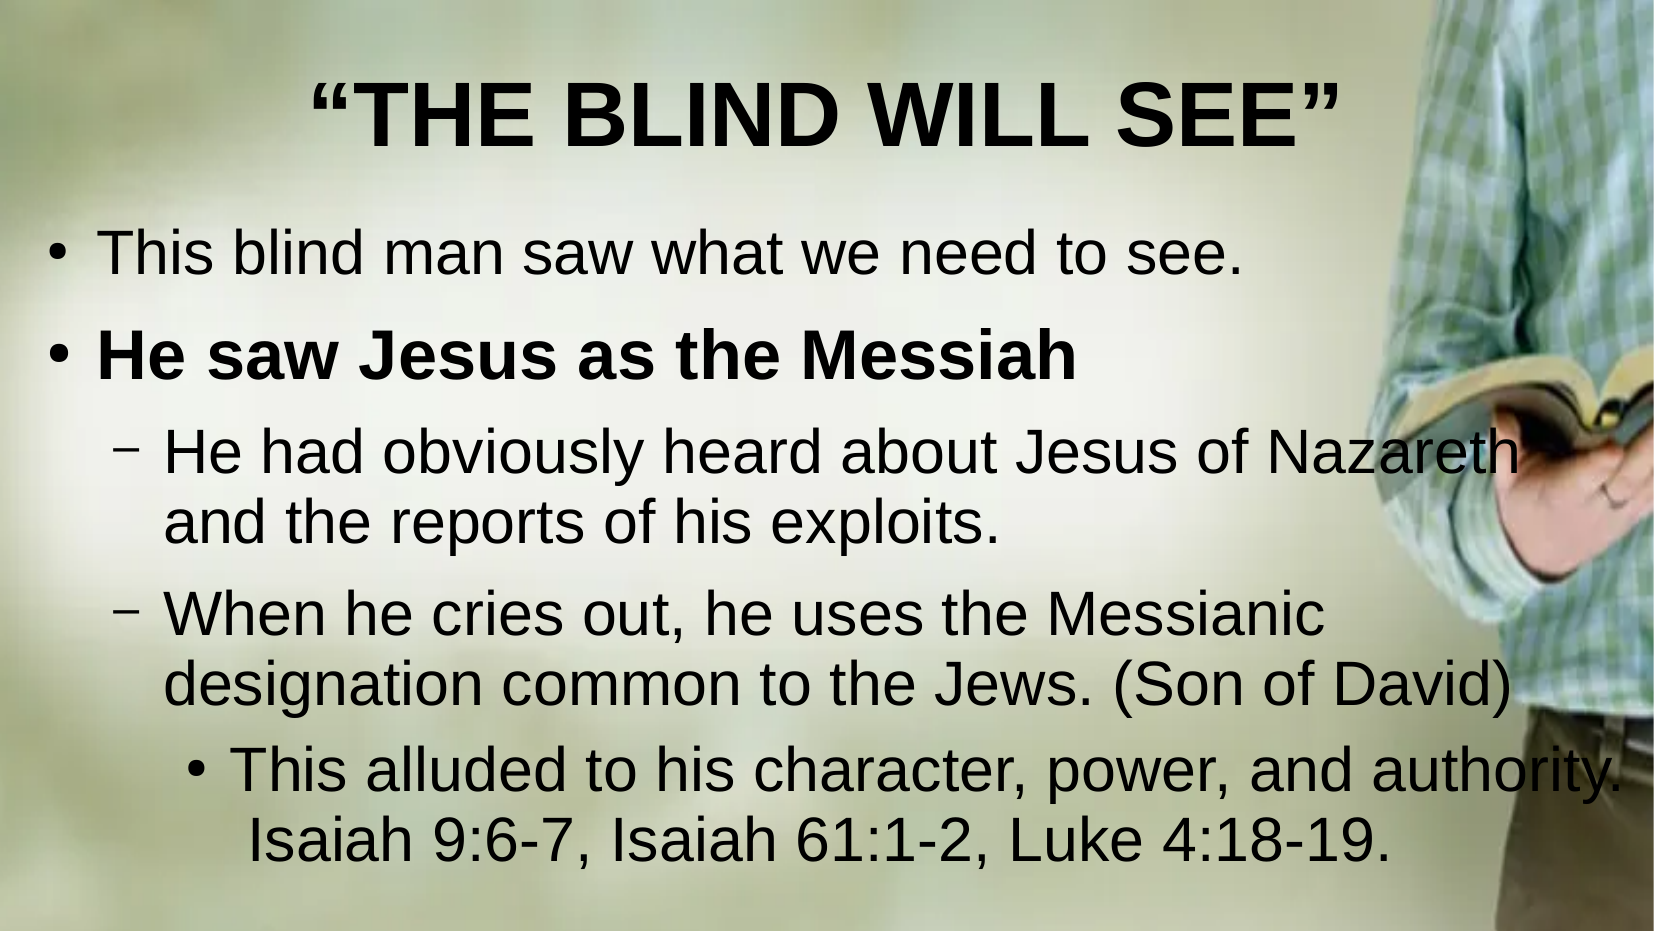

# “THE BLIND WILL SEE”
This blind man saw what we need to see.
He saw Jesus as the Messiah
He had obviously heard about Jesus of Nazareth and the reports of his exploits.
When he cries out, he uses the Messianic designation common to the Jews. (Son of David)
This alluded to his character, power, and authority. Isaiah 9:6-7, Isaiah 61:1-2, Luke 4:18-19.